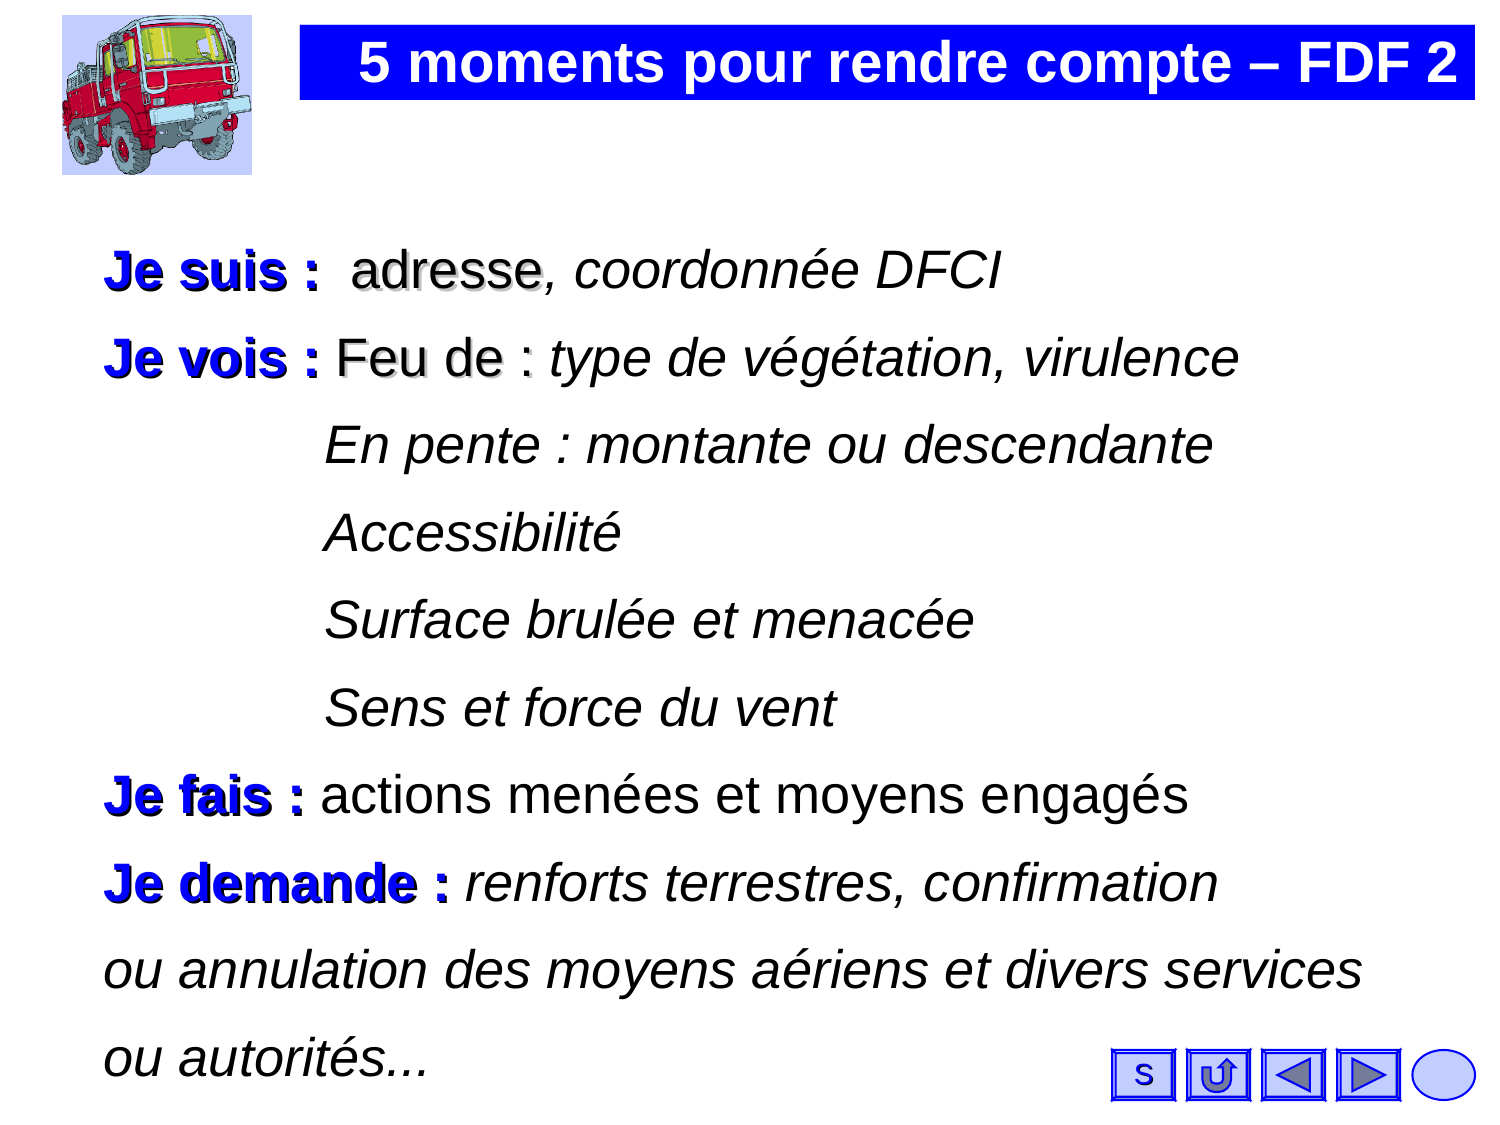

5 moments pour rendre compte – FDF 2
Je suis : adresse, coordonnée DFCI
Je vois : Feu de : type de végétation, virulence
			En pente : montante ou descendante
			Accessibilité
			Surface brulée et menacée
 			Sens et force du vent
Je fais : actions menées et moyens engagés
Je demande : renforts terrestres, confirmation
ou annulation des moyens aériens et divers services
ou autorités...